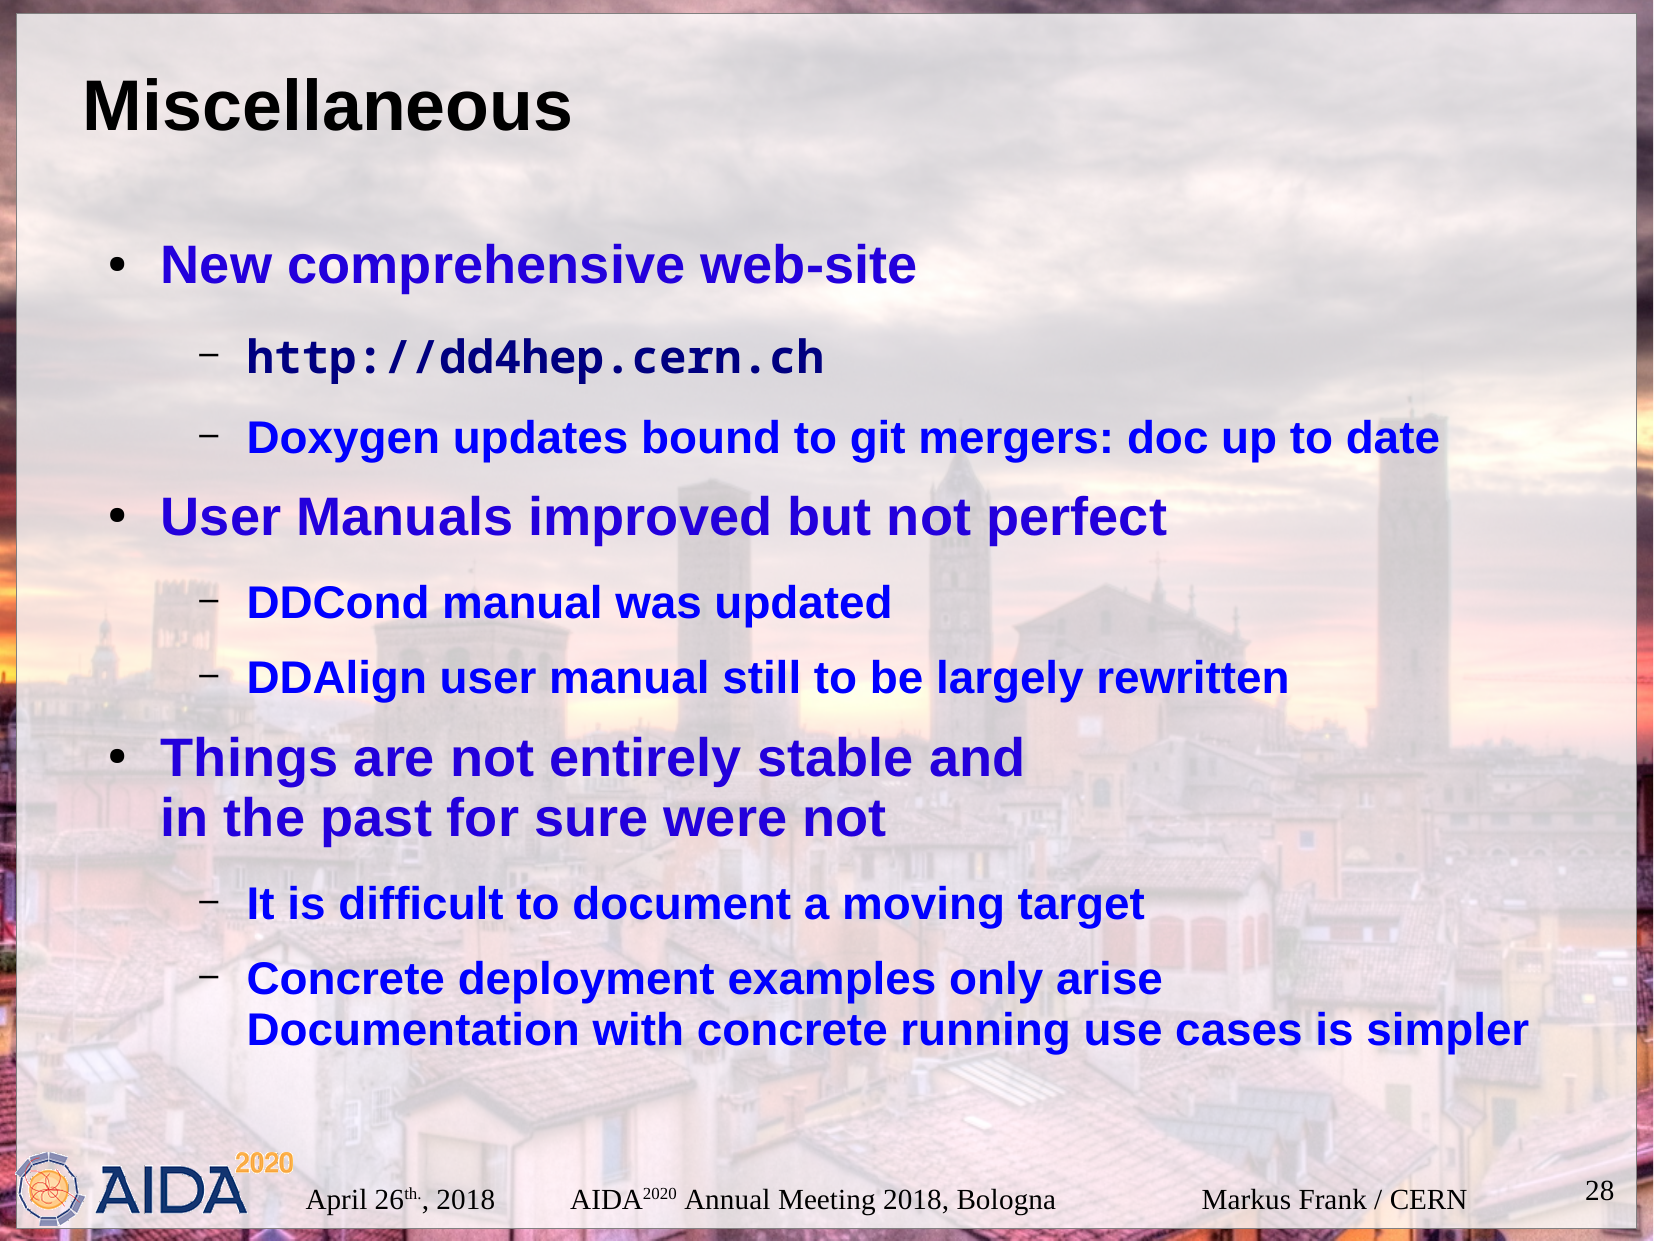

# Miscellaneous
New comprehensive web-site
http://dd4hep.cern.ch
Doxygen updates bound to git mergers: doc up to date
User Manuals improved but not perfect
DDCond manual was updated
DDAlign user manual still to be largely rewritten
Things are not entirely stable and
in the past for sure were not
It is difficult to document a moving target
Concrete deployment examples only arise
Documentation with concrete running use cases is simpler
28
April 14th, 2013
Annual AIDA Meeting 2013 Frascati/Italy Markus Frank / CERN